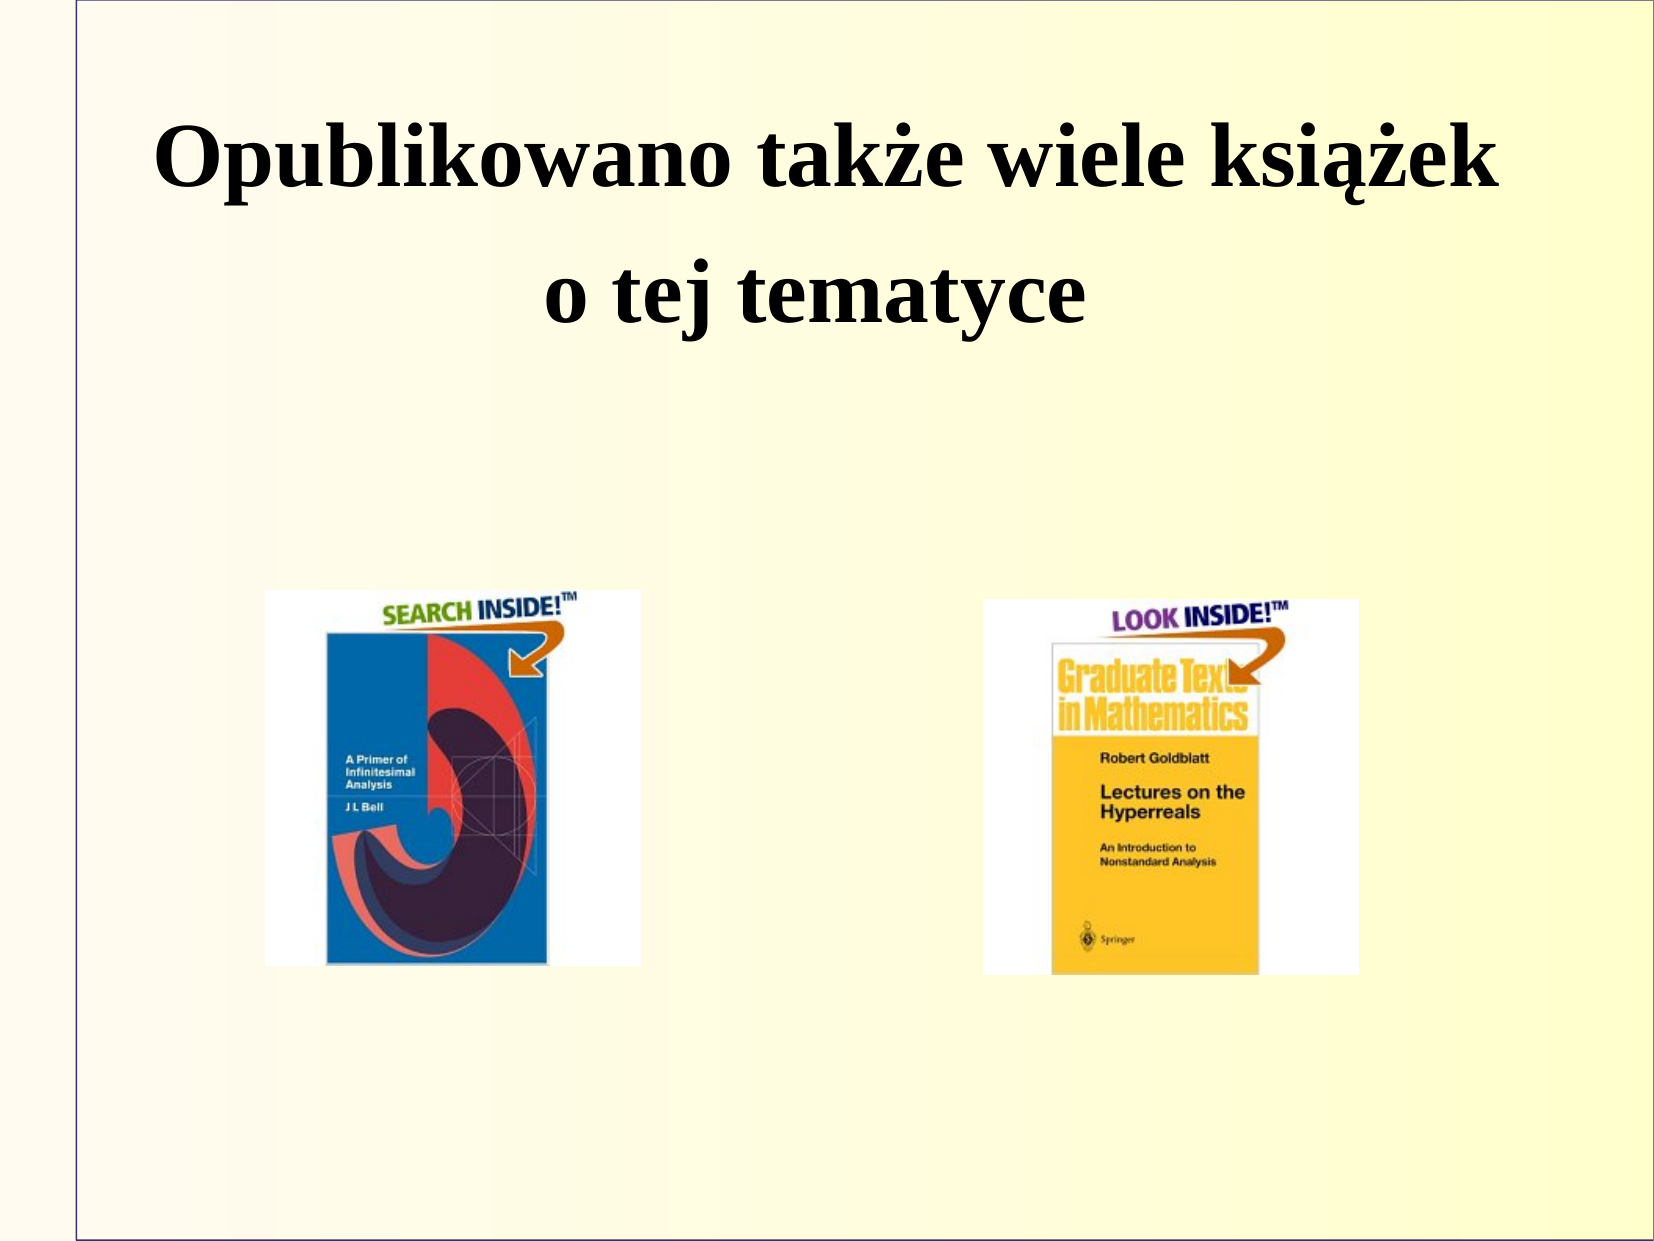

# Opublikowano także wiele książek o tej tematyce